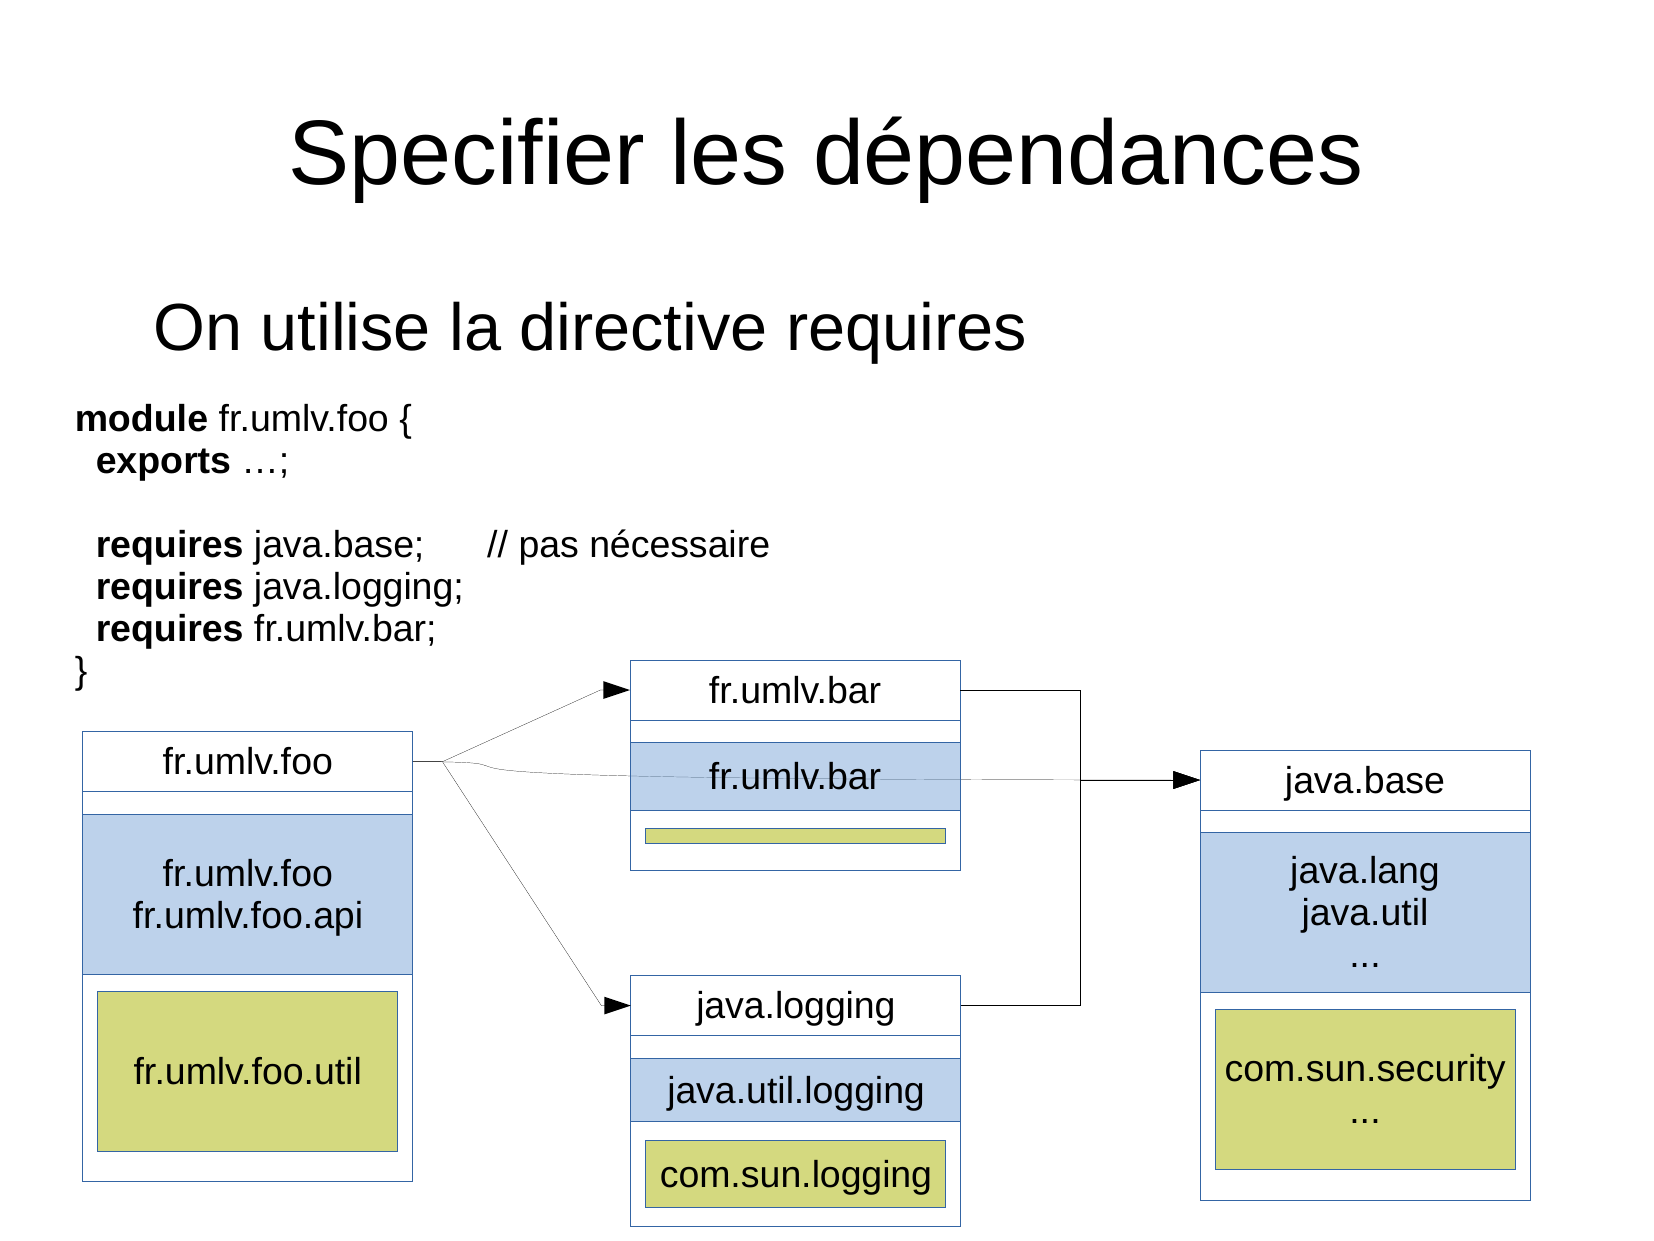

# Specifier les dépendances
On utilise la directive requires
module fr.umlv.foo {
 exports …;
 requires java.base; // pas nécessaire
 requires java.logging;
 requires fr.umlv.bar;
}
fr.umlv.bar
fr.umlv.foo
fr.umlv.bar
java.base
fr.umlv.foo
fr.umlv.foo.api
java.lang
java.util
...
java.logging
fr.umlv.foo.util
com.sun.security
...
java.util.logging
com.sun.logging